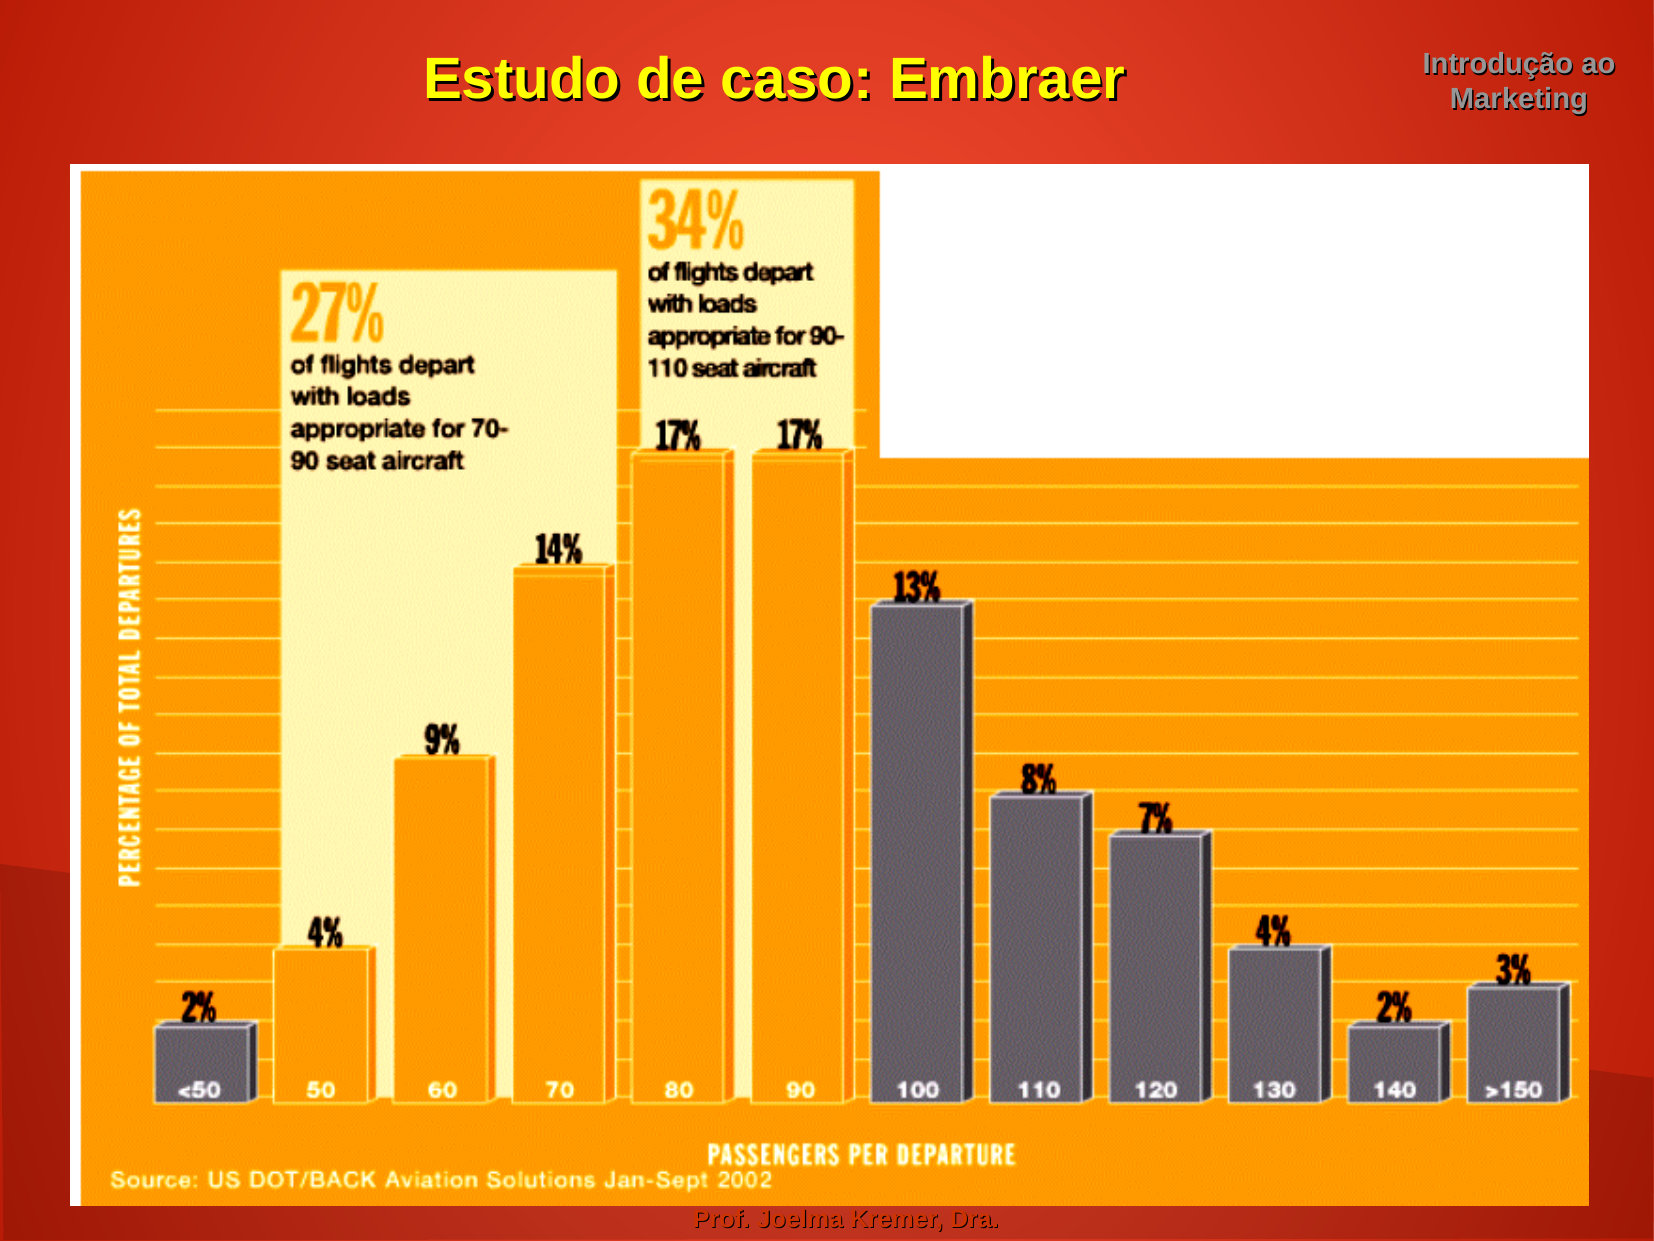

# Introdução ao Marketing
Estudo de caso: Embraer
Prof. Joelma Kremer, Dra.